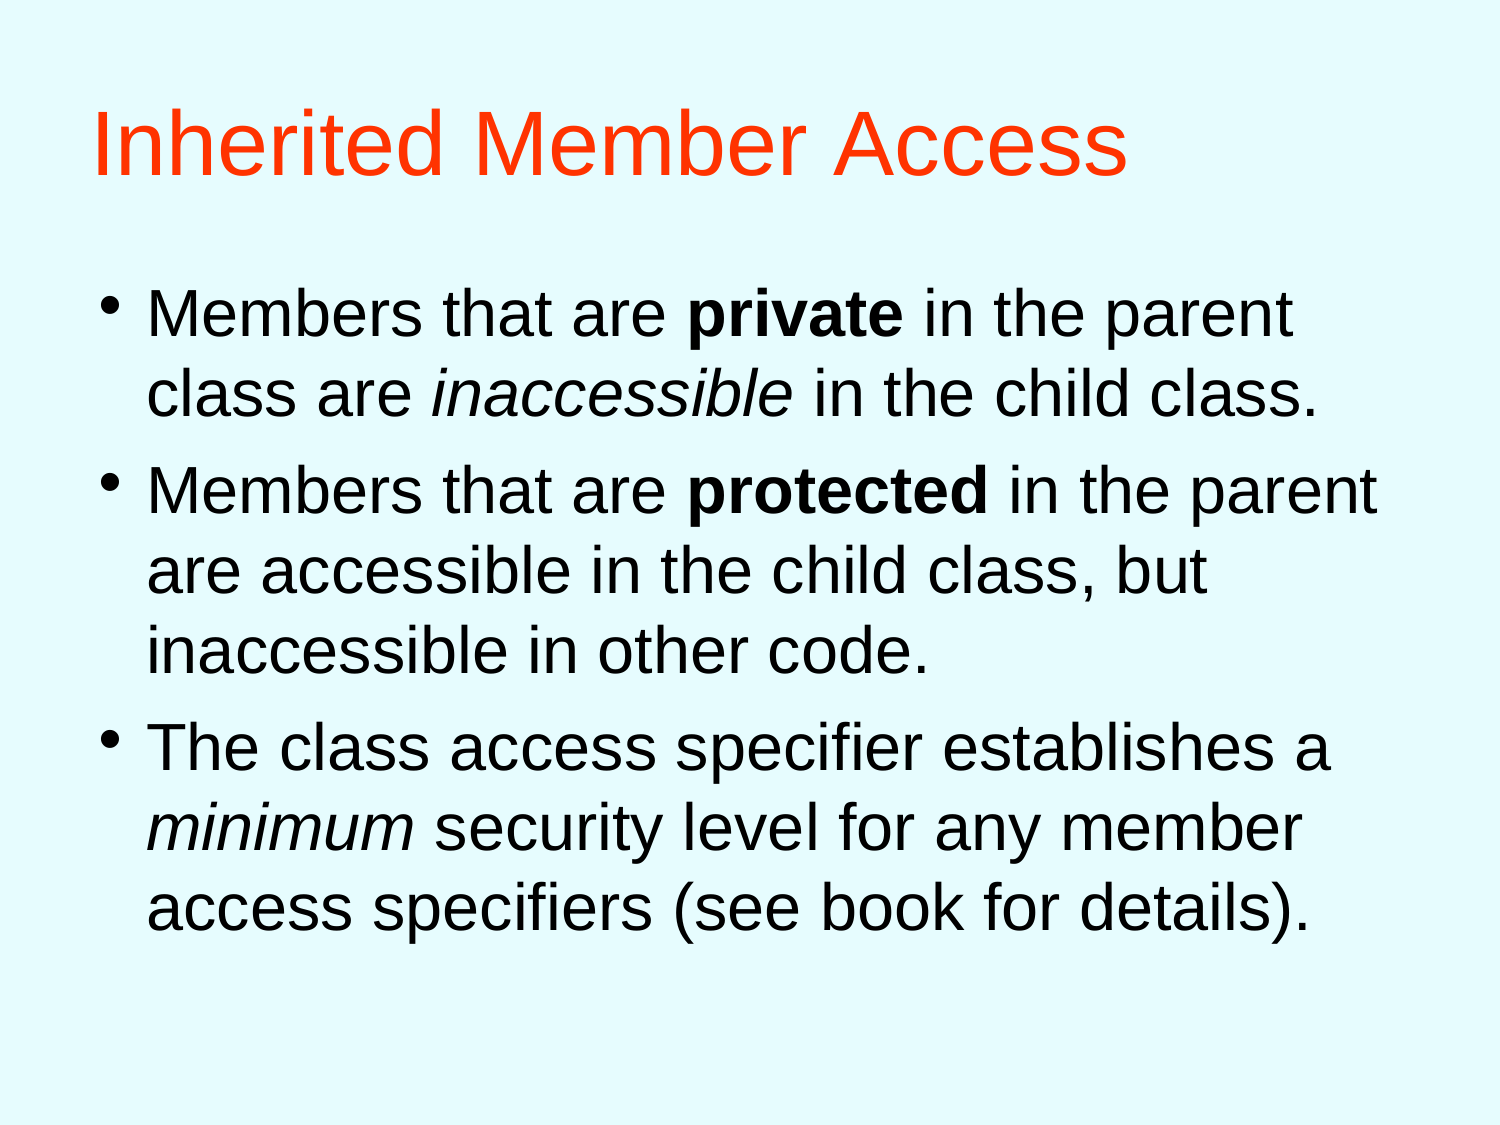

# Inherited Member Access
Members that are private in the parent class are inaccessible in the child class.
Members that are protected in the parent are accessible in the child class, but inaccessible in other code.
The class access specifier establishes a minimum security level for any member access specifiers (see book for details).